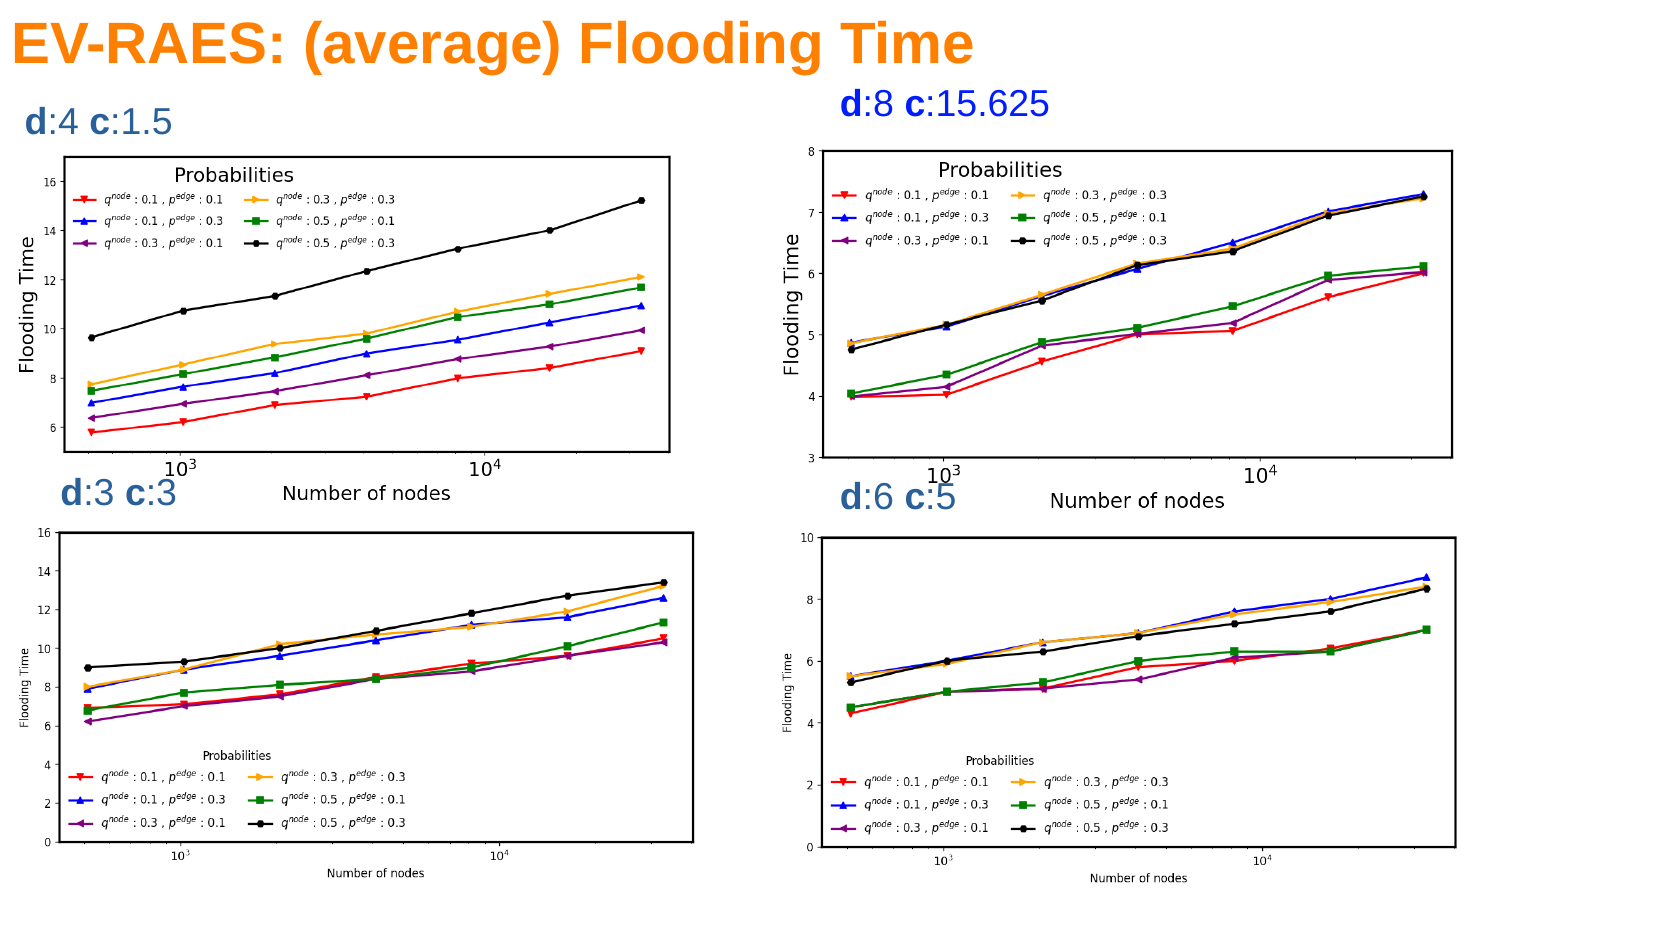

# EV-RAES: (average) Flooding Time
d:8 c:15.625
d:4 c:1.5
d:3 c:3
d:6 c:5